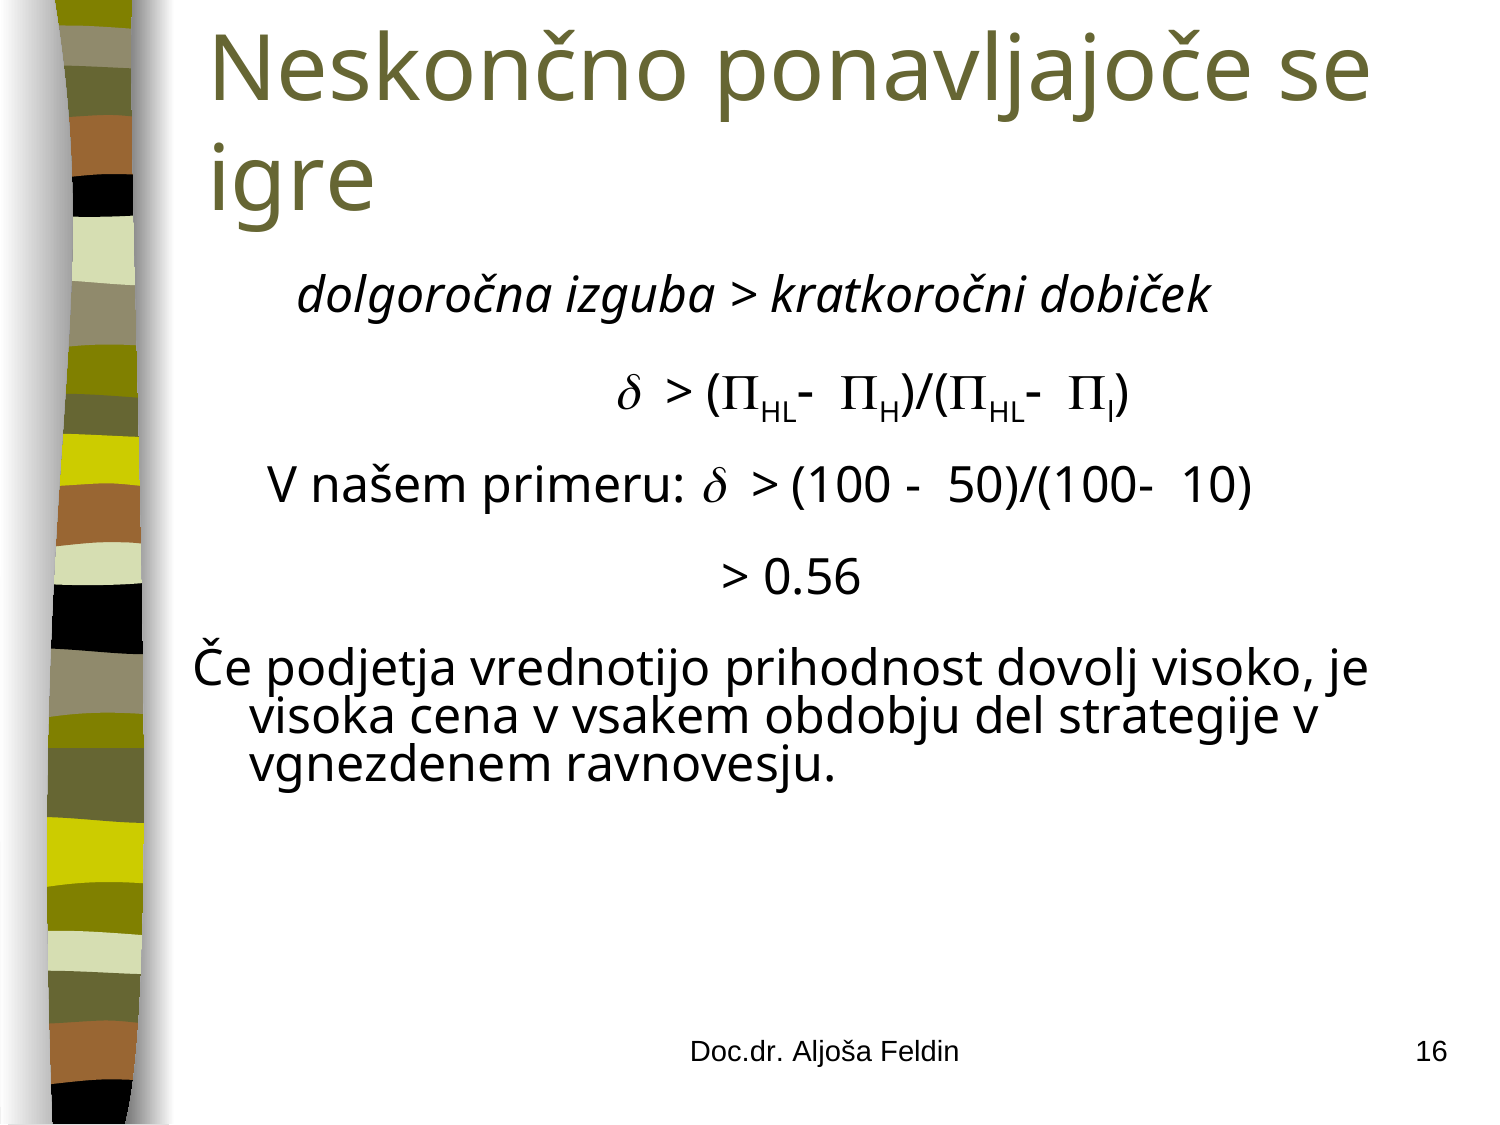

# Neskončno ponavljajoče se igre
 dolgoročna izguba > kratkoročni dobiček
 	  > (HL H)/(HL l)
V našem primeru:  > (100 - 50)/(100- 10)
 		 > 0.56
Če podjetja vrednotijo prihodnost dovolj visoko, je visoka cena v vsakem obdobju del strategije v vgnezdenem ravnovesju.
Doc.dr. Aljoša Feldin